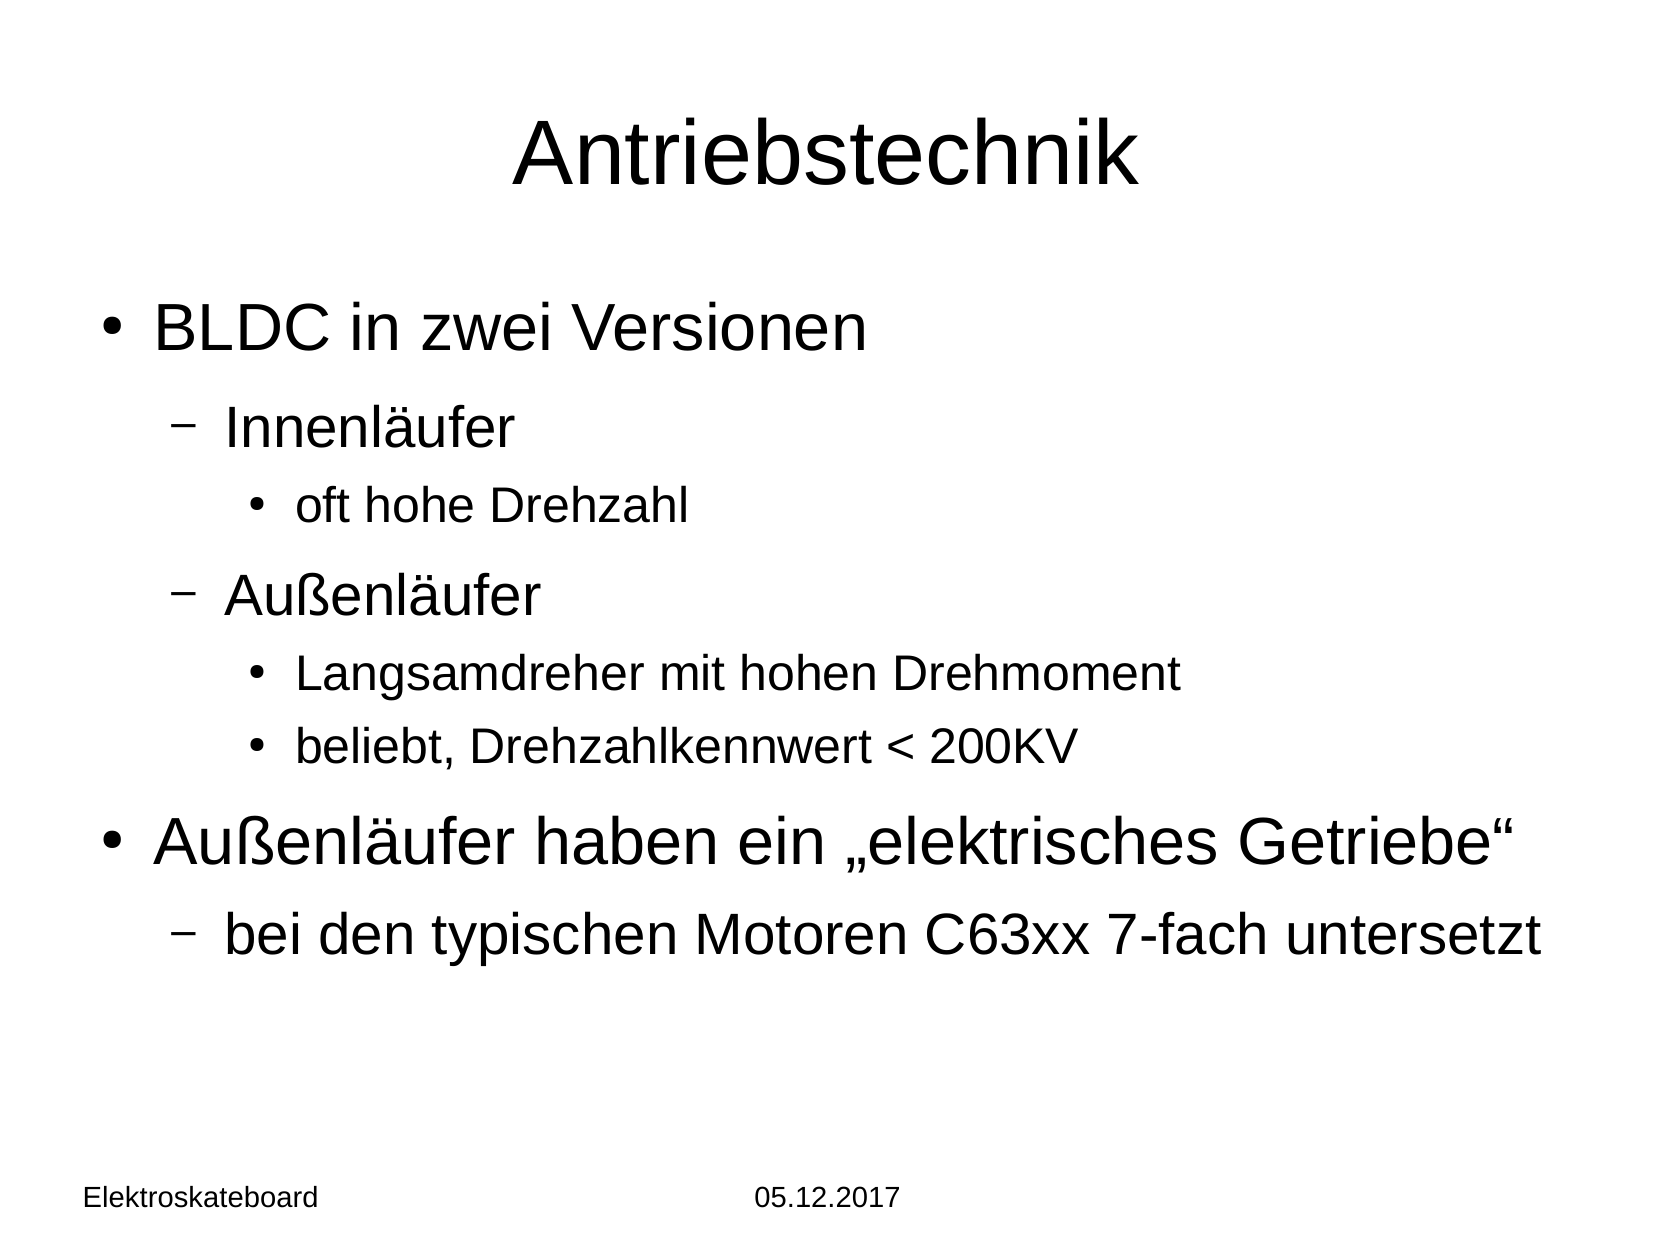

# Antriebstechnik
BLDC in zwei Versionen
Innenläufer
oft hohe Drehzahl
Außenläufer
Langsamdreher mit hohen Drehmoment
beliebt, Drehzahlkennwert < 200KV
Außenläufer haben ein „elektrisches Getriebe“
bei den typischen Motoren C63xx 7-fach untersetzt